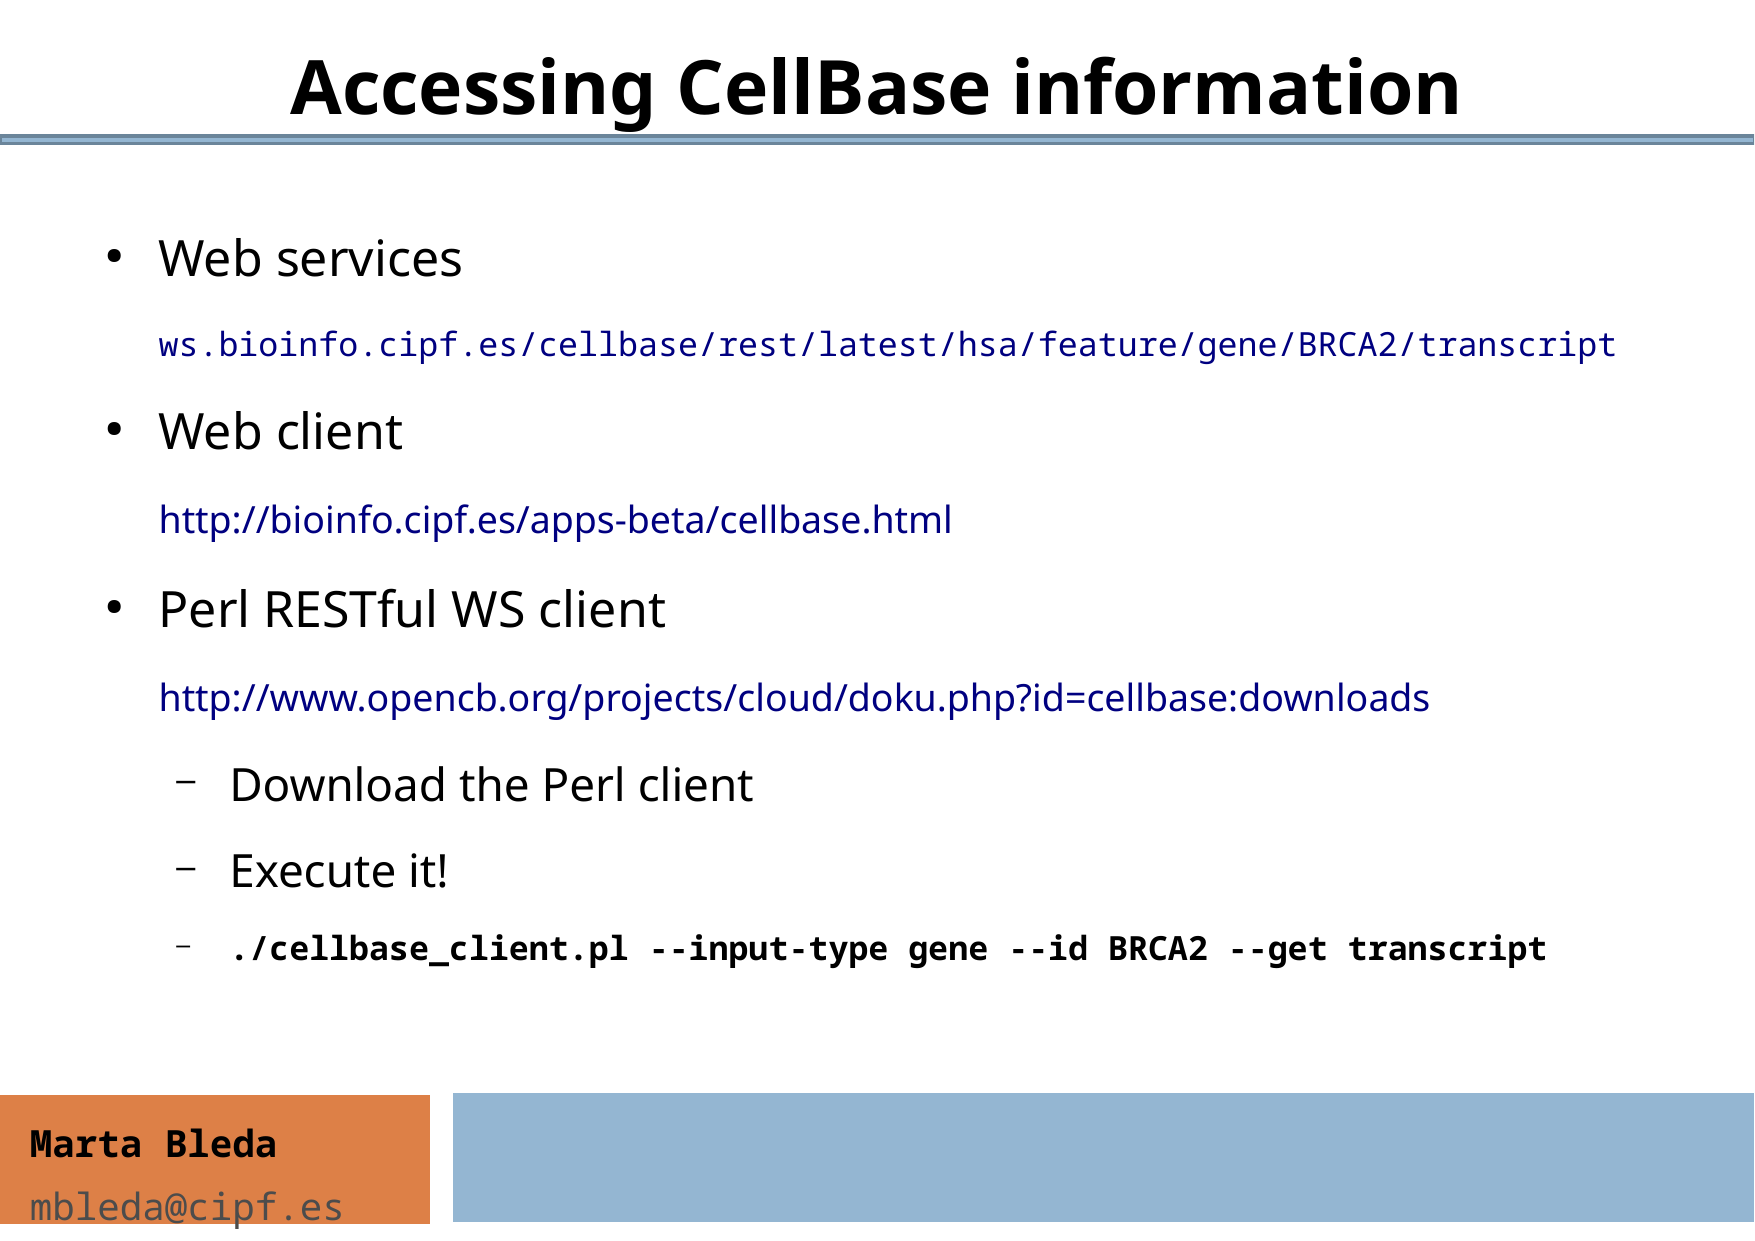

Accessing CellBase information
# Web services
ws.bioinfo.cipf.es/cellbase/rest/latest/hsa/feature/gene/BRCA2/transcript
Web client
http://bioinfo.cipf.es/apps-beta/cellbase.html
Perl RESTful WS client
http://www.opencb.org/projects/cloud/doku.php?id=cellbase:downloads
Download the Perl client
Execute it!
./cellbase_client.pl --input-type gene --id BRCA2 --get transcript
Marta Bleda
mbleda@cipf.es